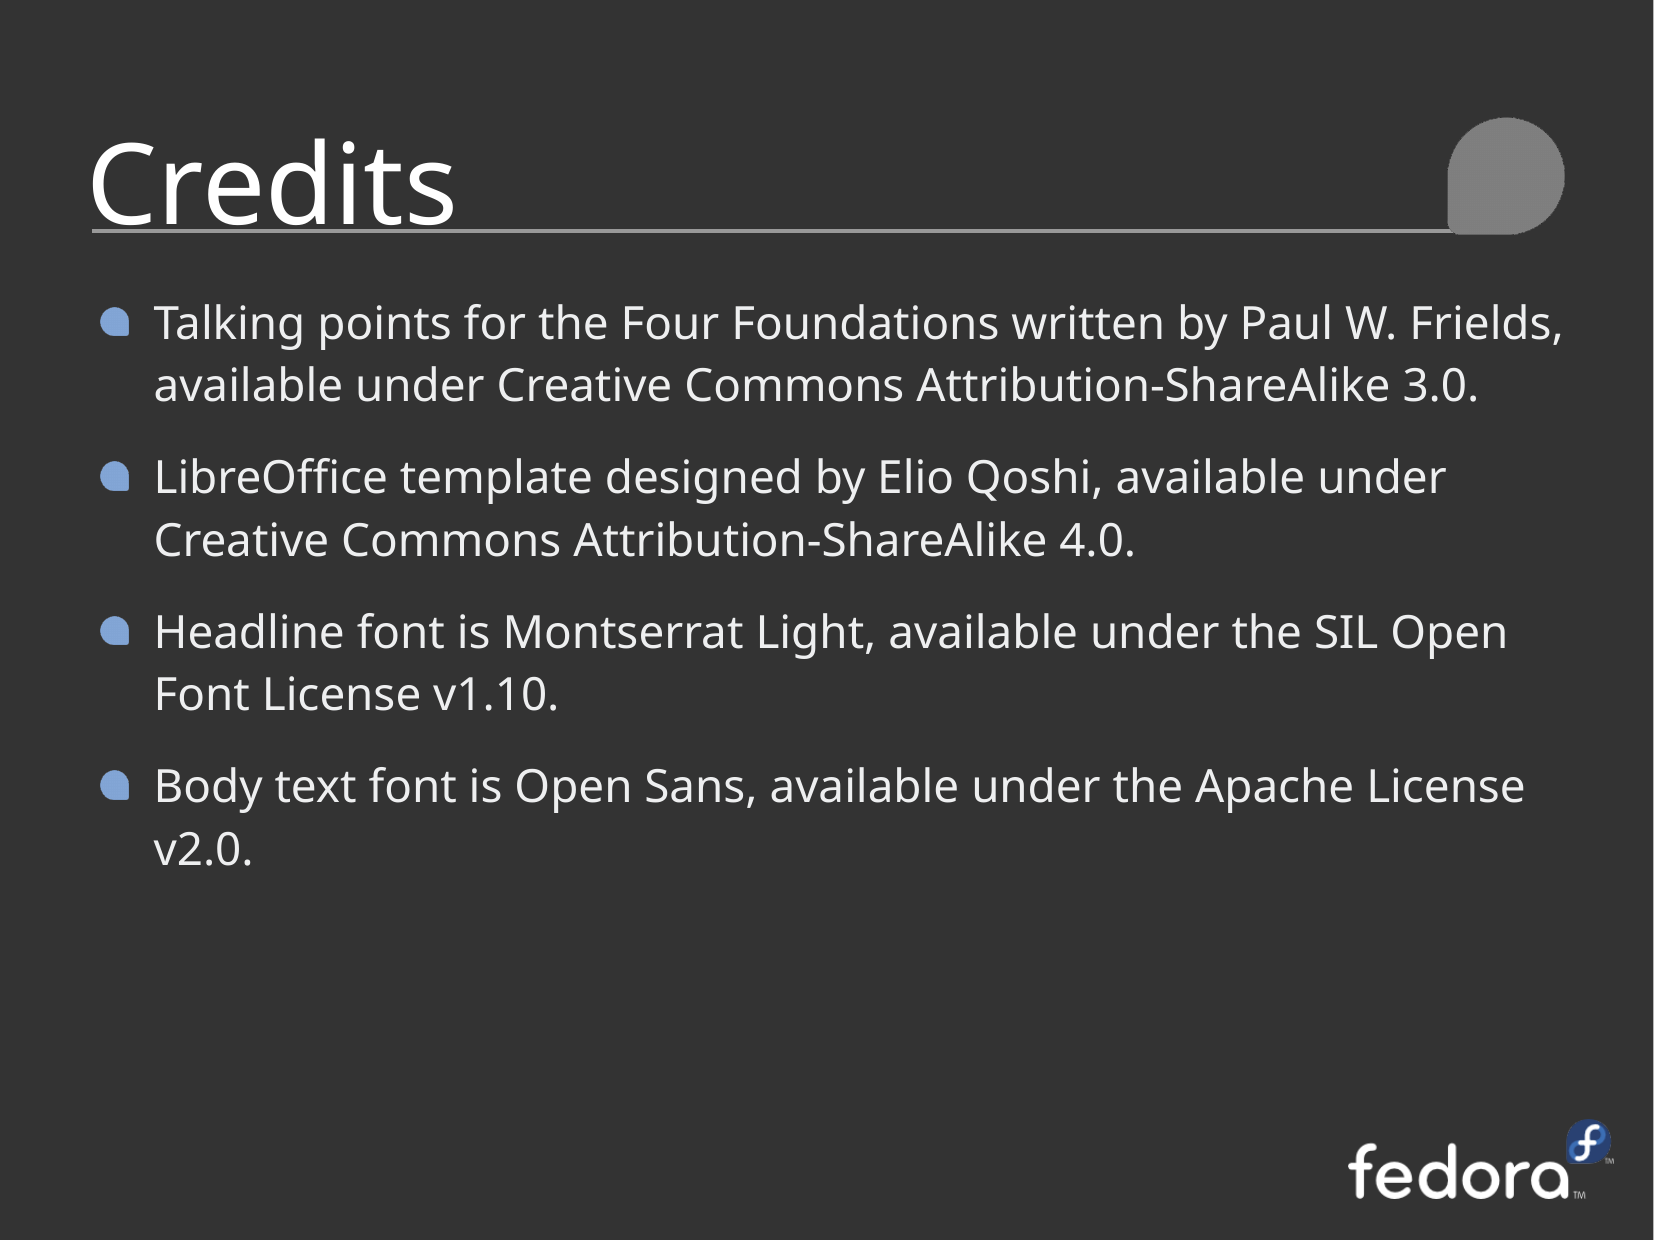

# Credits
Talking points for the Four Foundations written by Paul W. Frields, available under Creative Commons Attribution-ShareAlike 3.0.
LibreOffice template designed by Elio Qoshi, available under Creative Commons Attribution-ShareAlike 4.0.
Headline font is Montserrat Light, available under the SIL Open Font License v1.10.
Body text font is Open Sans, available under the Apache License v2.0.